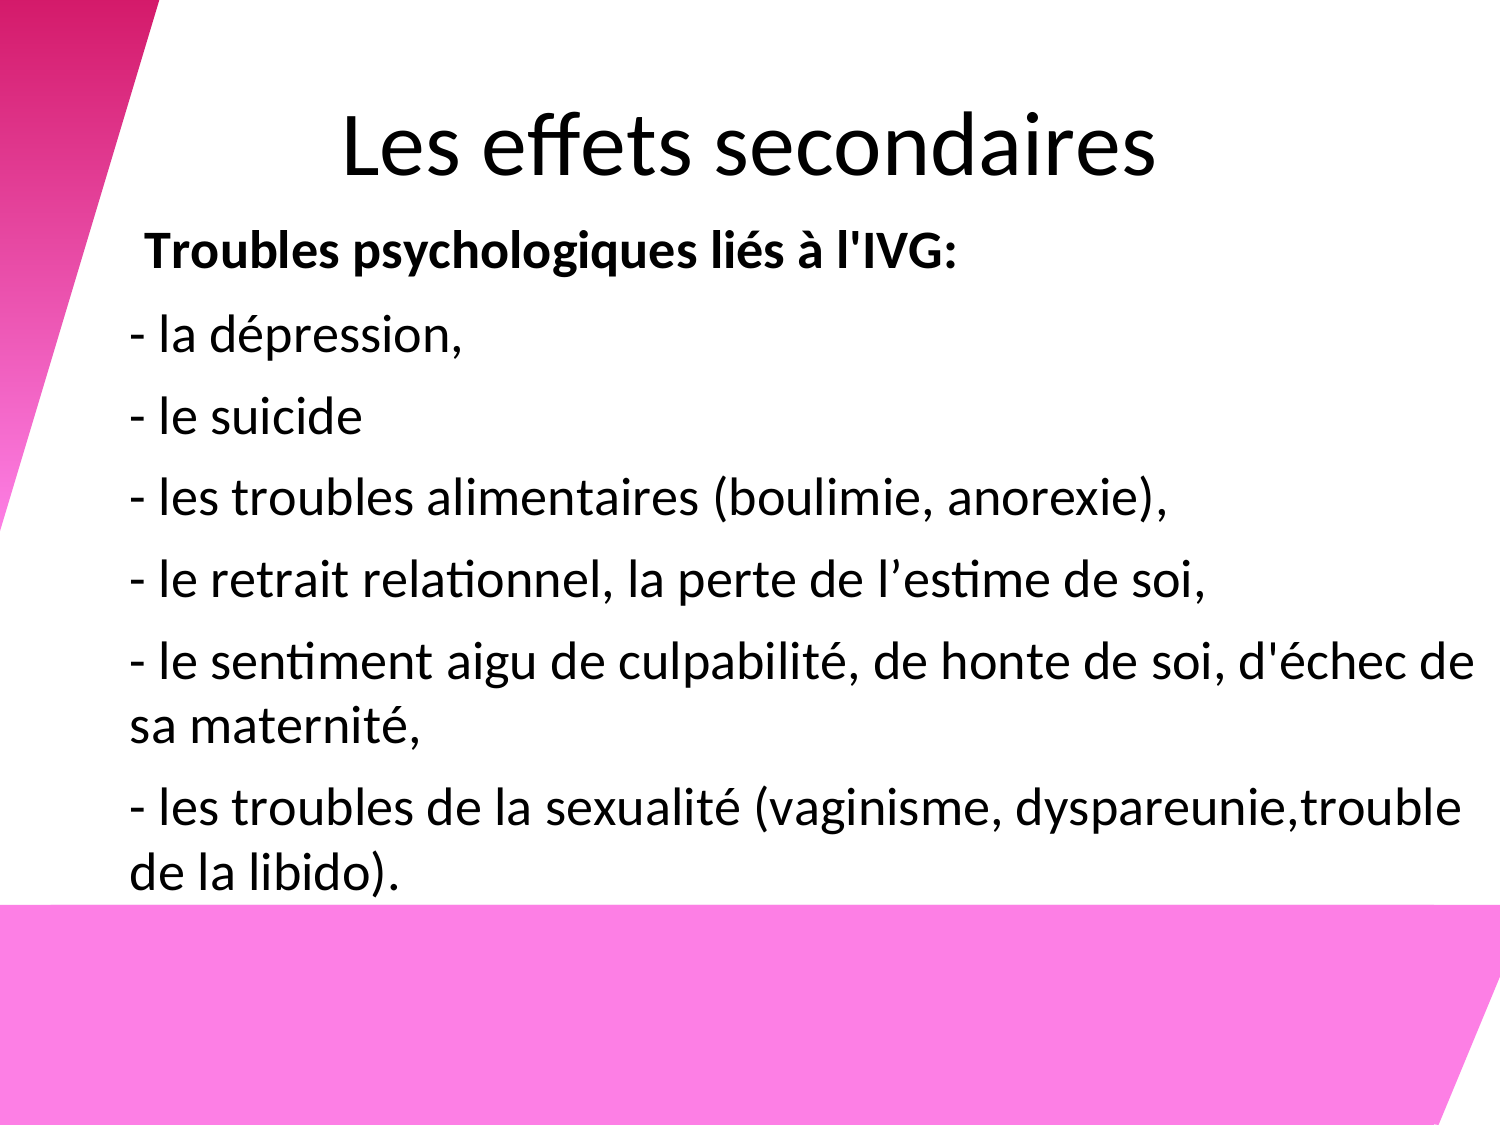

# Les effets secondaires
 Troubles psychologiques liés à l'IVG:
- la dépression,
- le suicide
- les troubles alimentaires (boulimie, anorexie),
- le retrait relationnel, la perte de l’estime de soi,
- le sentiment aigu de culpabilité, de honte de soi, d'échec de sa maternité,
- les troubles de la sexualité (vaginisme, dyspareunie,trouble de la libido).